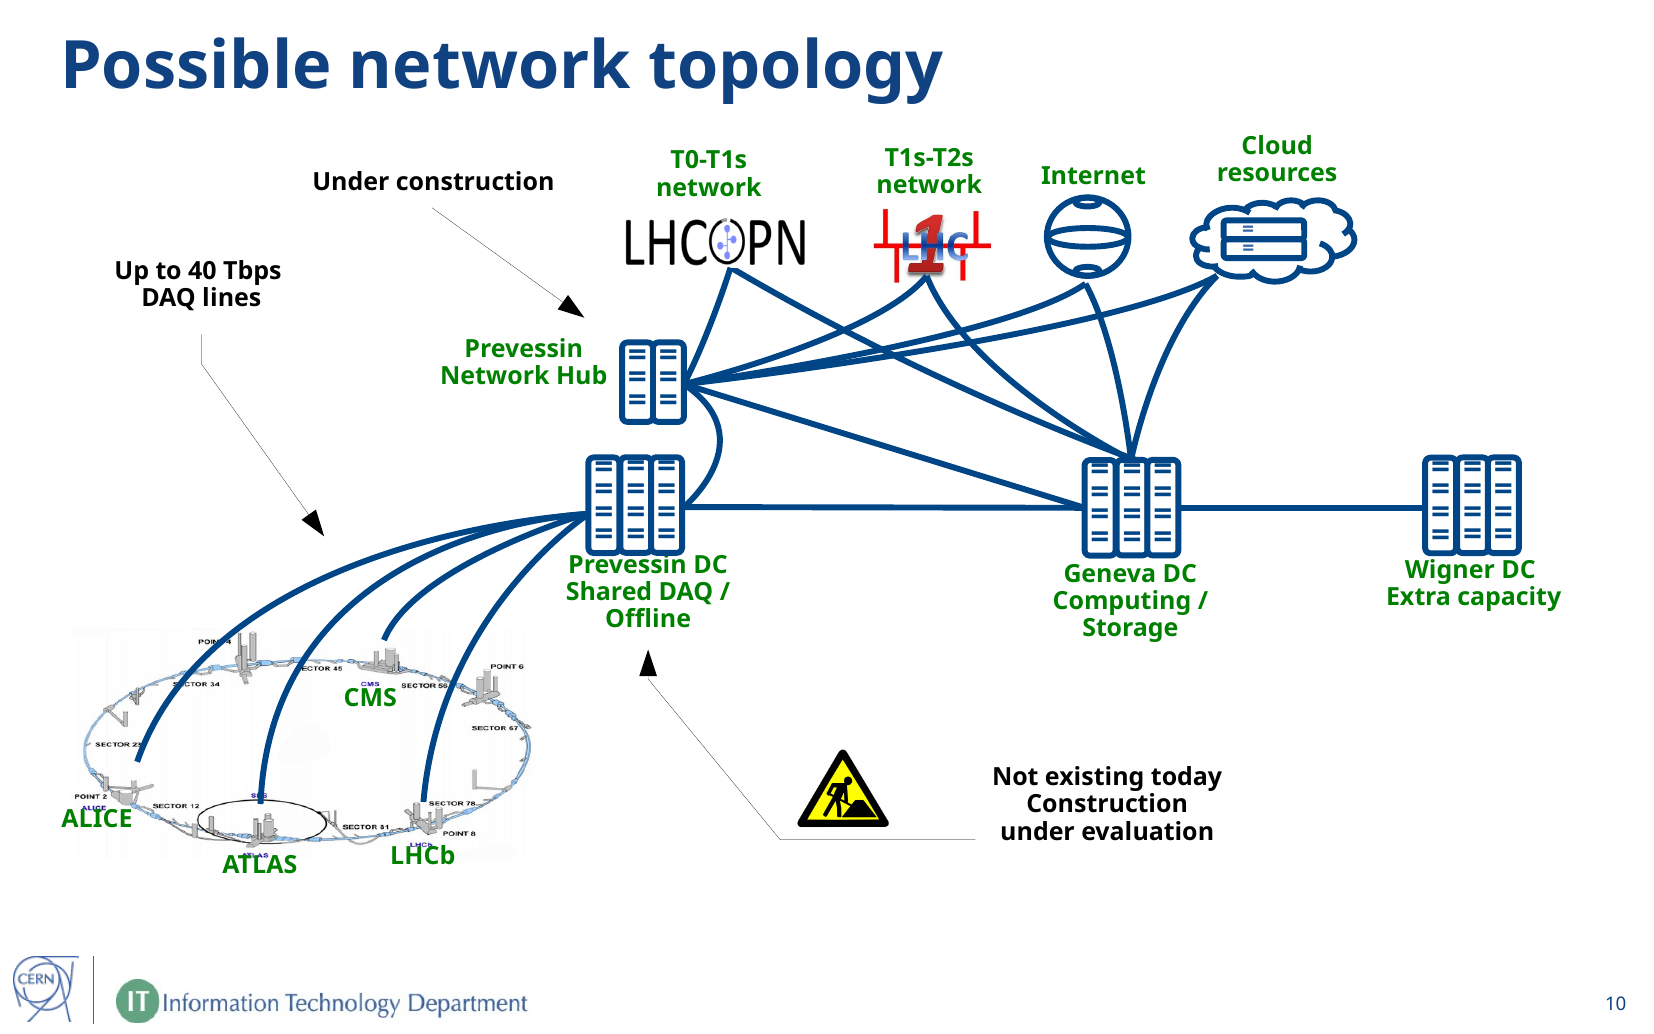

# Possible network topology
Cloud resources
T1s-T2s
network
T0-T1s
network
Internet
Under construction
=
=
Up to 40 Tbps
DAQ lines
Prevessin
Network Hub
=
=
=
=
=
=
=
=
=
=
=
=
=
=
=
=
=
=
=
=
=
=
=
=
=
=
=
=
=
=
=
=
=
=
=
=
=
=
=
=
=
=
Prevessin DC
Shared DAQ / Offline
Wigner DC
 Extra capacity
Geneva DC
Computing / Storage
CMS
Not existing today
Construction under evaluation
ALICE
LHCb
ATLAS